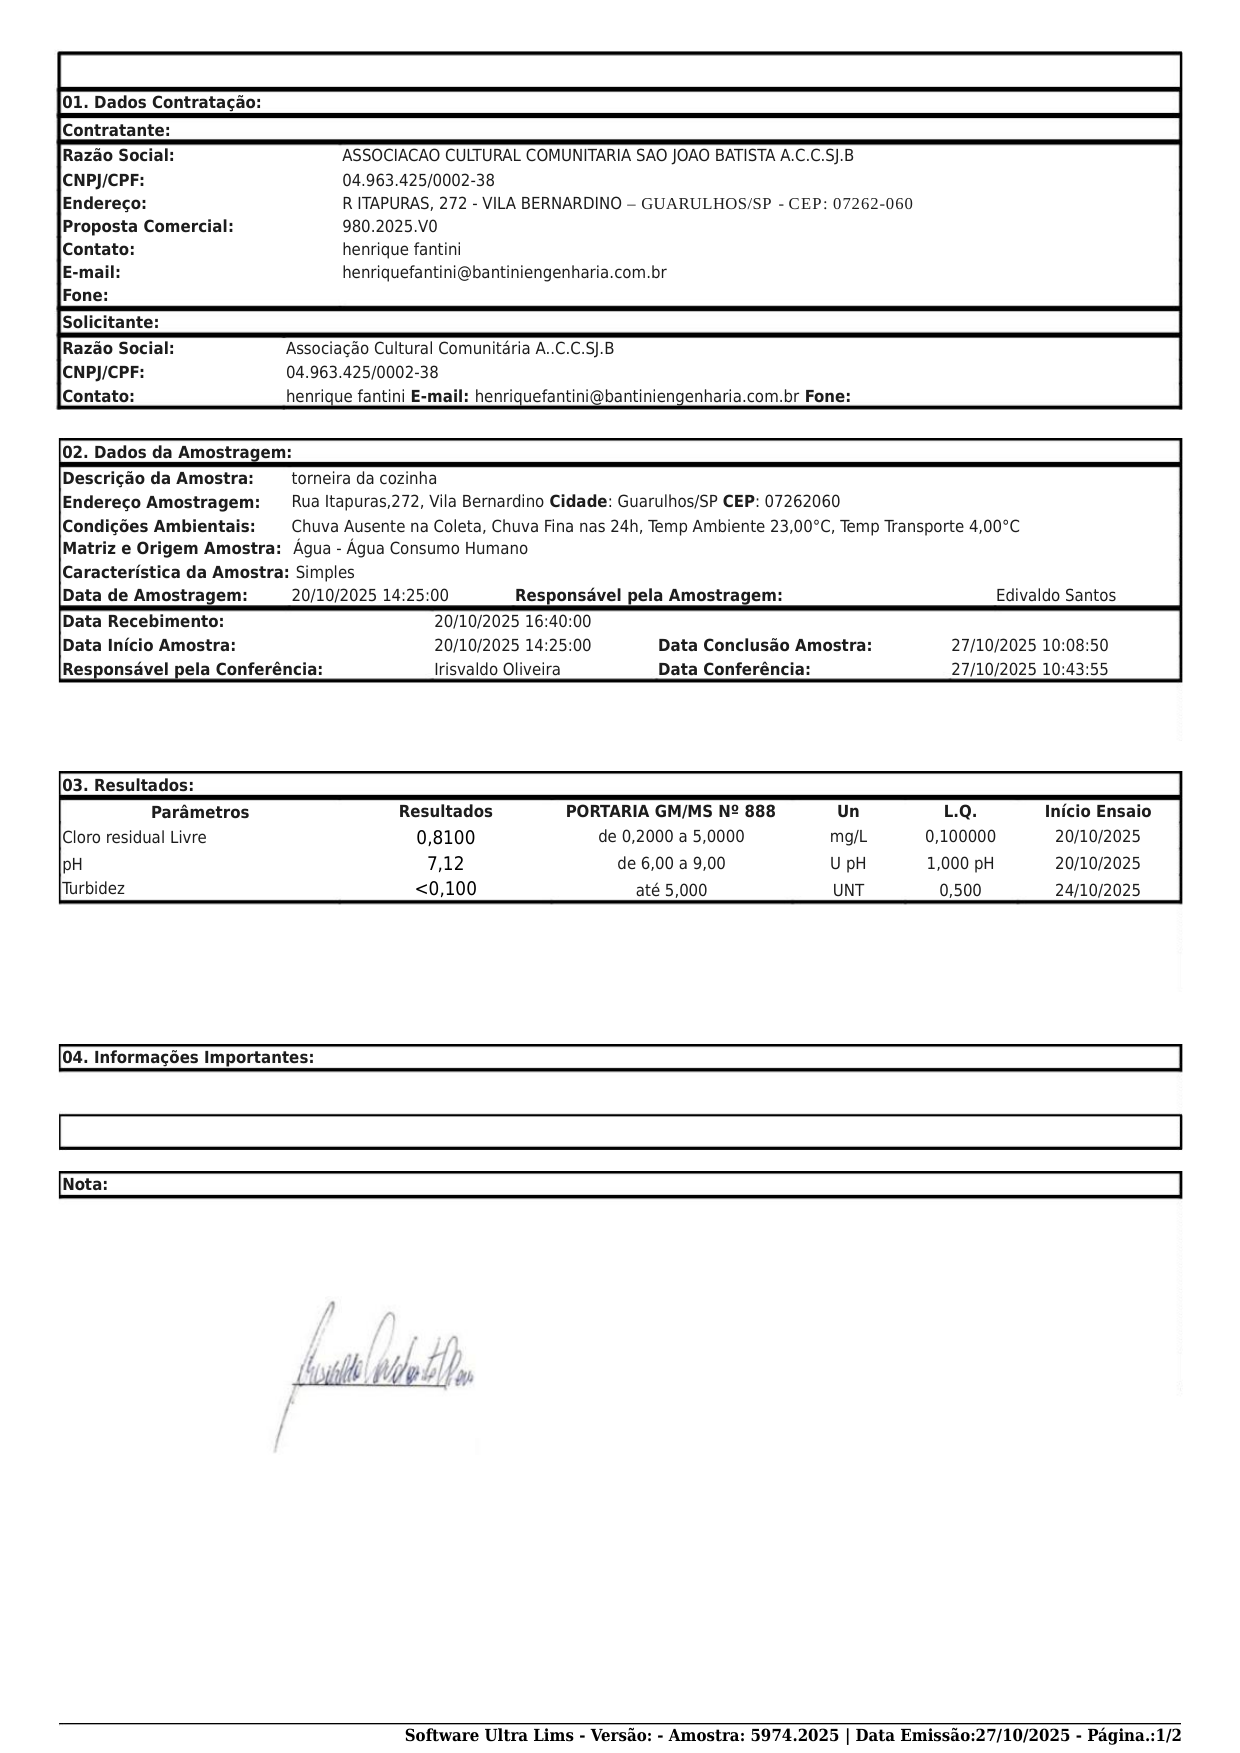

01. Dados Contratação:
Contratante:
ASSOCIACAO CULTURAL COMUNITARIA SAO JOAO BATISTA A.C.C.SJ.B
04.963.425/0002-38
R ITAPURAS, 272 - VILA BERNARDINO – GUARULHOS/SP - CEP: 07262-060
980.2025.V0
Razão Social:
CNPJ/CPF:
Endereço:
Proposta Comercial:
Contato:
henrique fantini
E-mail:
henriquefantini@bantiniengenharia.com.br
Fone:
Solicitante:
Razão Social:
CNPJ/CPF:
Contato:
Associação Cultural Comunitária A..C.C.SJ.B
04.963.425/0002-38
henrique fantini E-mail: henriquefantini@bantiniengenharia.com.br Fone:
02. Dados da Amostragem:
Descrição da Amostra:
Endereço Amostragem:
Condições Ambientais:
torneira da cozinha
Rua Itapuras,272, Vila Bernardino Cidade: Guarulhos/SP CEP: 07262060
Chuva Ausente na Coleta, Chuva Fina nas 24h, Temp Ambiente 23,00°C, Temp Transporte 4,00°C
Matriz e Origem Amostra: Água - Água Consumo Humano
Característica da Amostra: Simples
Data de Amostragem:
20/10/2025 14:25:00
Responsável pela Amostragem:
Edivaldo Santos
Data Recebimento:
20/10/2025 16:40:00
Data Início Amostra:
Responsável pela Conferência:
20/10/2025 14:25:00
Irisvaldo Oliveira
Data Conclusão Amostra:
Data Conferência:
27/10/2025 10:08:50
27/10/2025 10:43:55
03. Resultados:
Parâmetros
Cloro residual Livre
pH
Resultados
0,8100
7,12
PORTARIA GM/MS Nº 888
Un
L.Q.
Início Ensaio
de 0,2000 a 5,0000
de 6,00 a 9,00
até 5,000
mg/L
U pH
UNT
0,100000
1,000 pH
0,500
20/10/2025
20/10/2025
24/10/2025
<0,100
Turbidez
04. Informações Importantes:
Nota:
Software Ultra Lims - Versão: - Amostra: 5974.2025 | Data Emissão:27/10/2025 - Página.:1/2